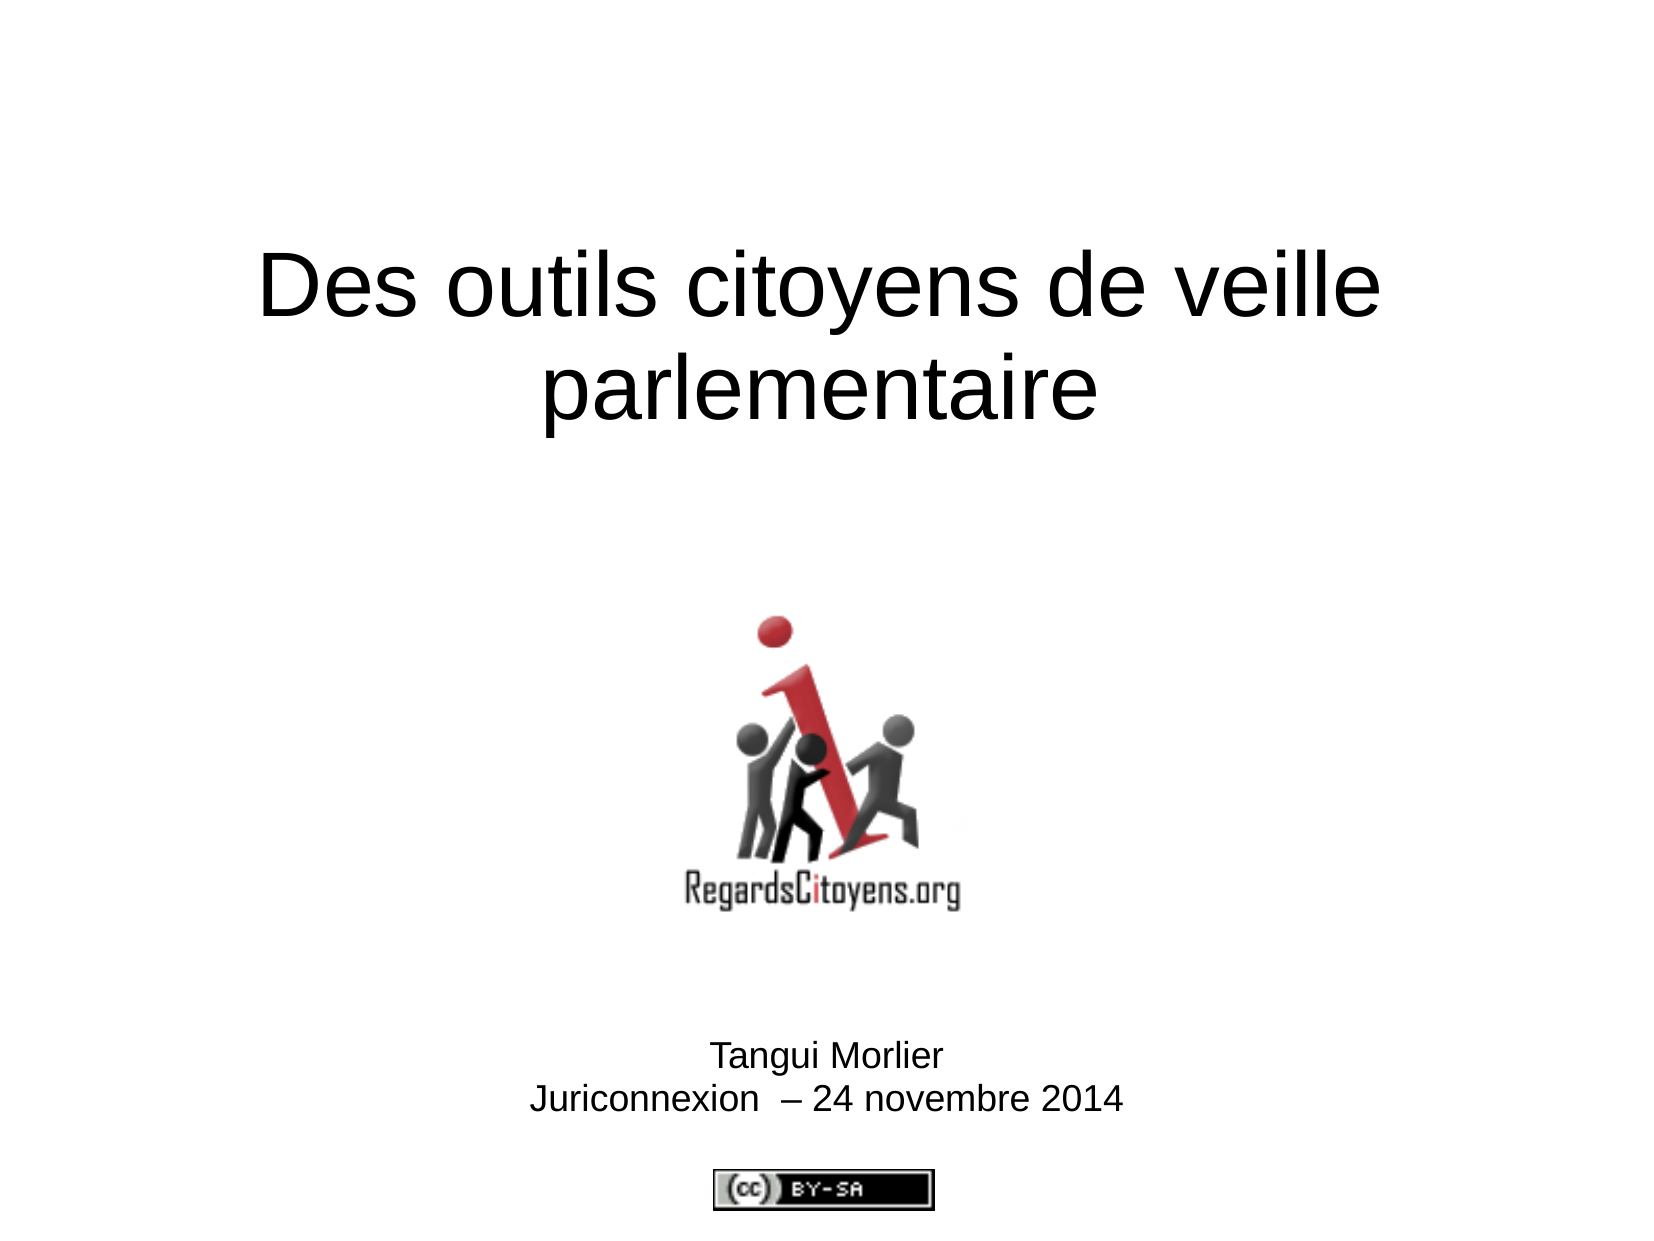

# Des outils citoyens de veille parlementaire
Tangui Morlier
Juriconnexion – 24 novembre 2014